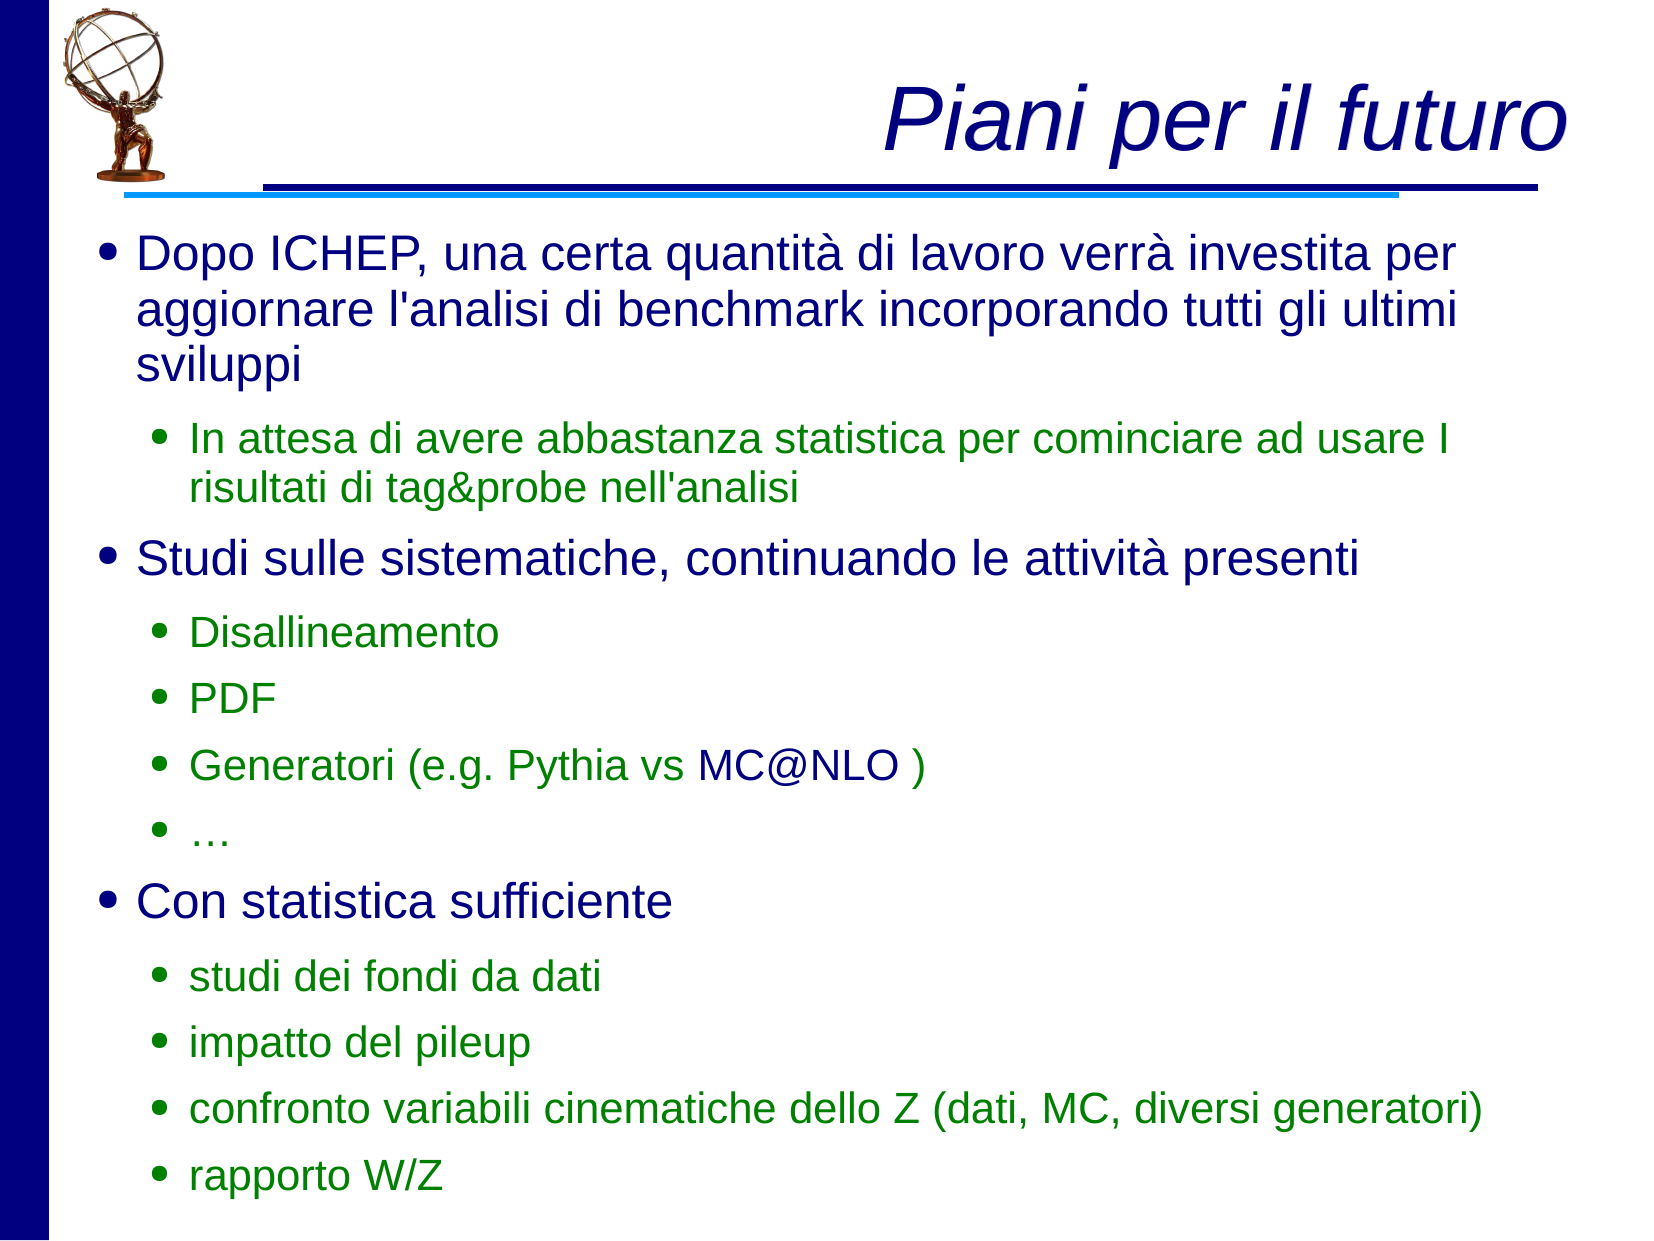

# Piani per il futuro
Dopo ICHEP, una certa quantità di lavoro verrà investita per aggiornare l'analisi di benchmark incorporando tutti gli ultimi sviluppi
In attesa di avere abbastanza statistica per cominciare ad usare I risultati di tag&probe nell'analisi
Studi sulle sistematiche, continuando le attività presenti
Disallineamento
PDF
Generatori (e.g. Pythia vs MC@NLO )
…
Con statistica sufficiente
studi dei fondi da dati
impatto del pileup
confronto variabili cinematiche dello Z (dati, MC, diversi generatori)
rapporto W/Z